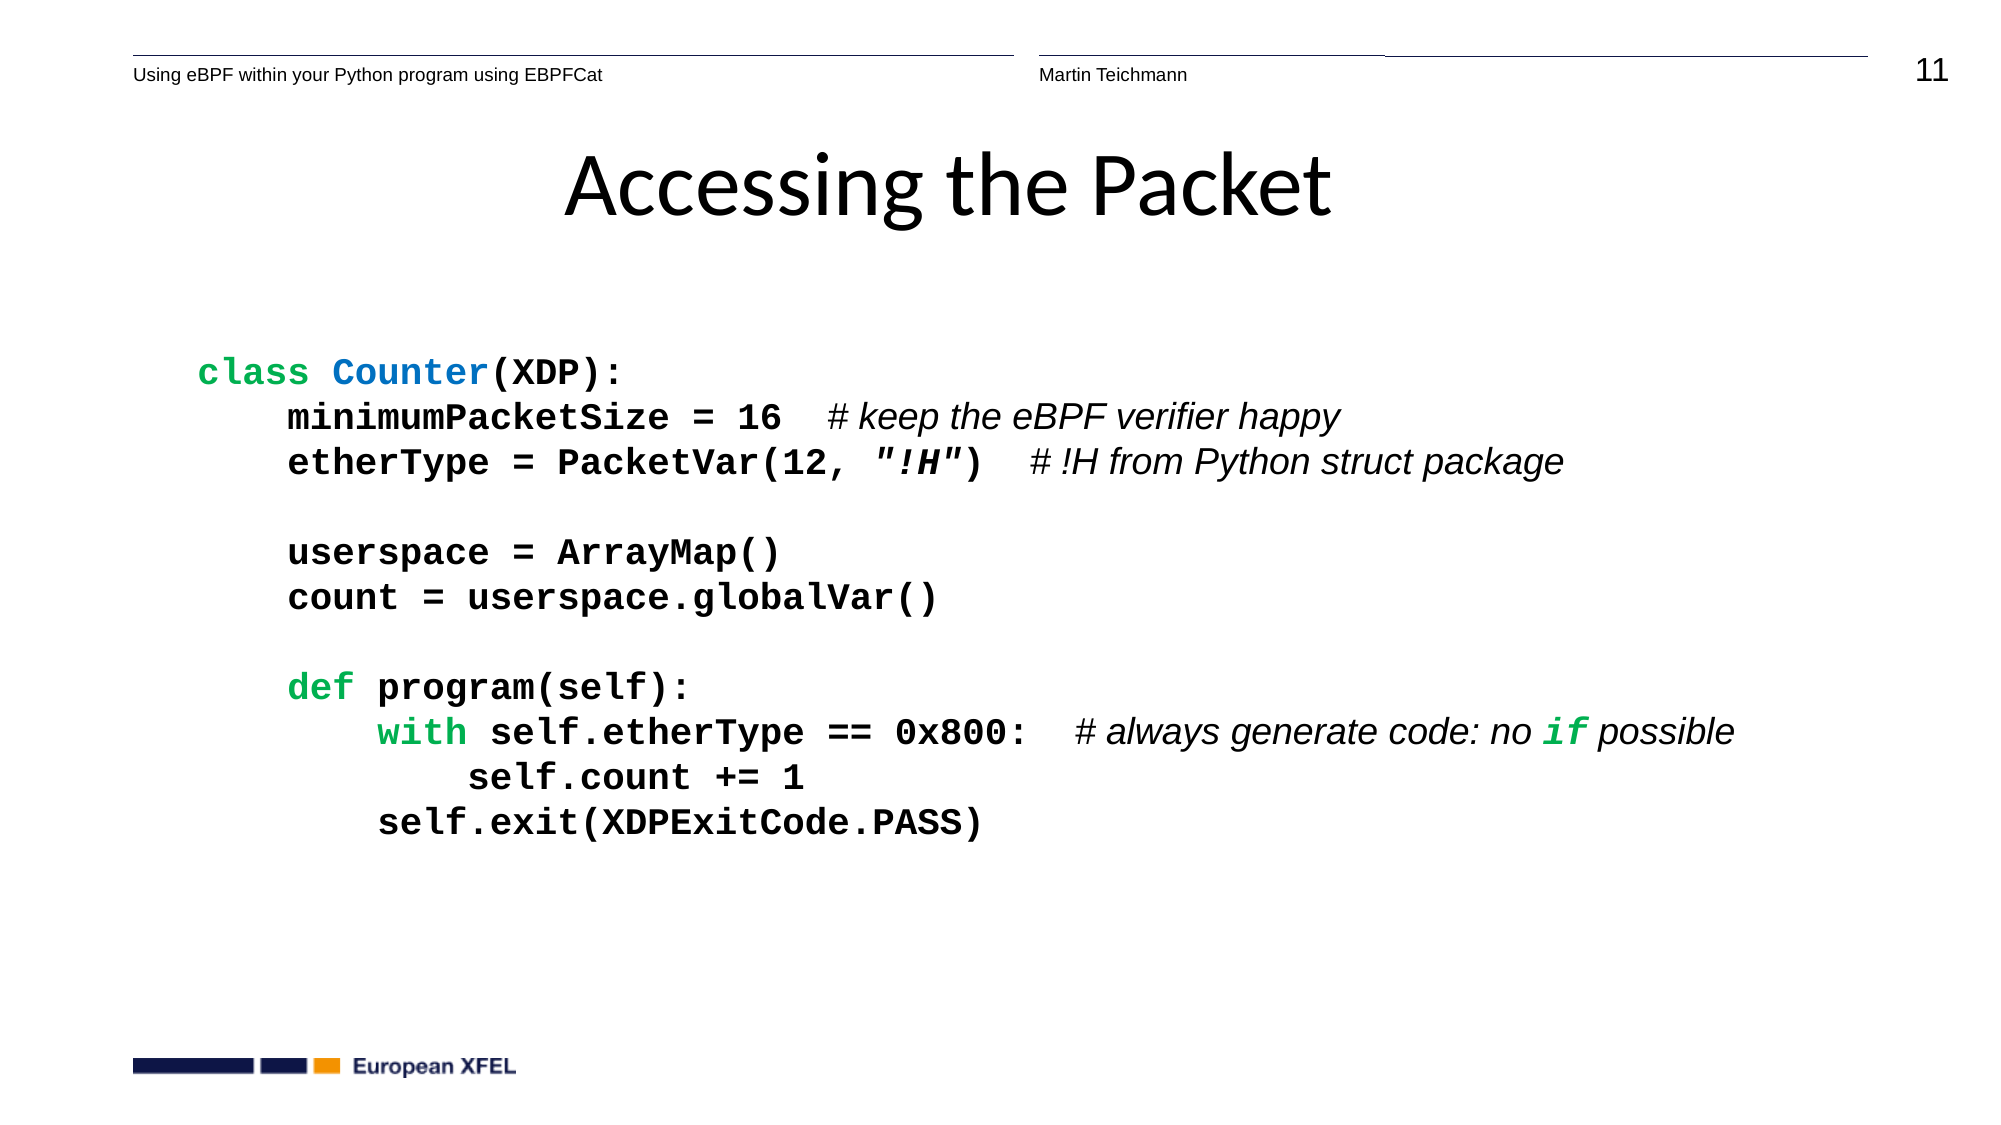

# Accessing the Packet
class Counter(XDP):
 minimumPacketSize = 16 # keep the eBPF verifier happy
 etherType = PacketVar(12, "!H") # !H from Python struct package
 userspace = ArrayMap()
 count = userspace.globalVar()
 def program(self):
 with self.etherType == 0x800: # always generate code: no if possible
 self.count += 1
 self.exit(XDPExitCode.PASS)